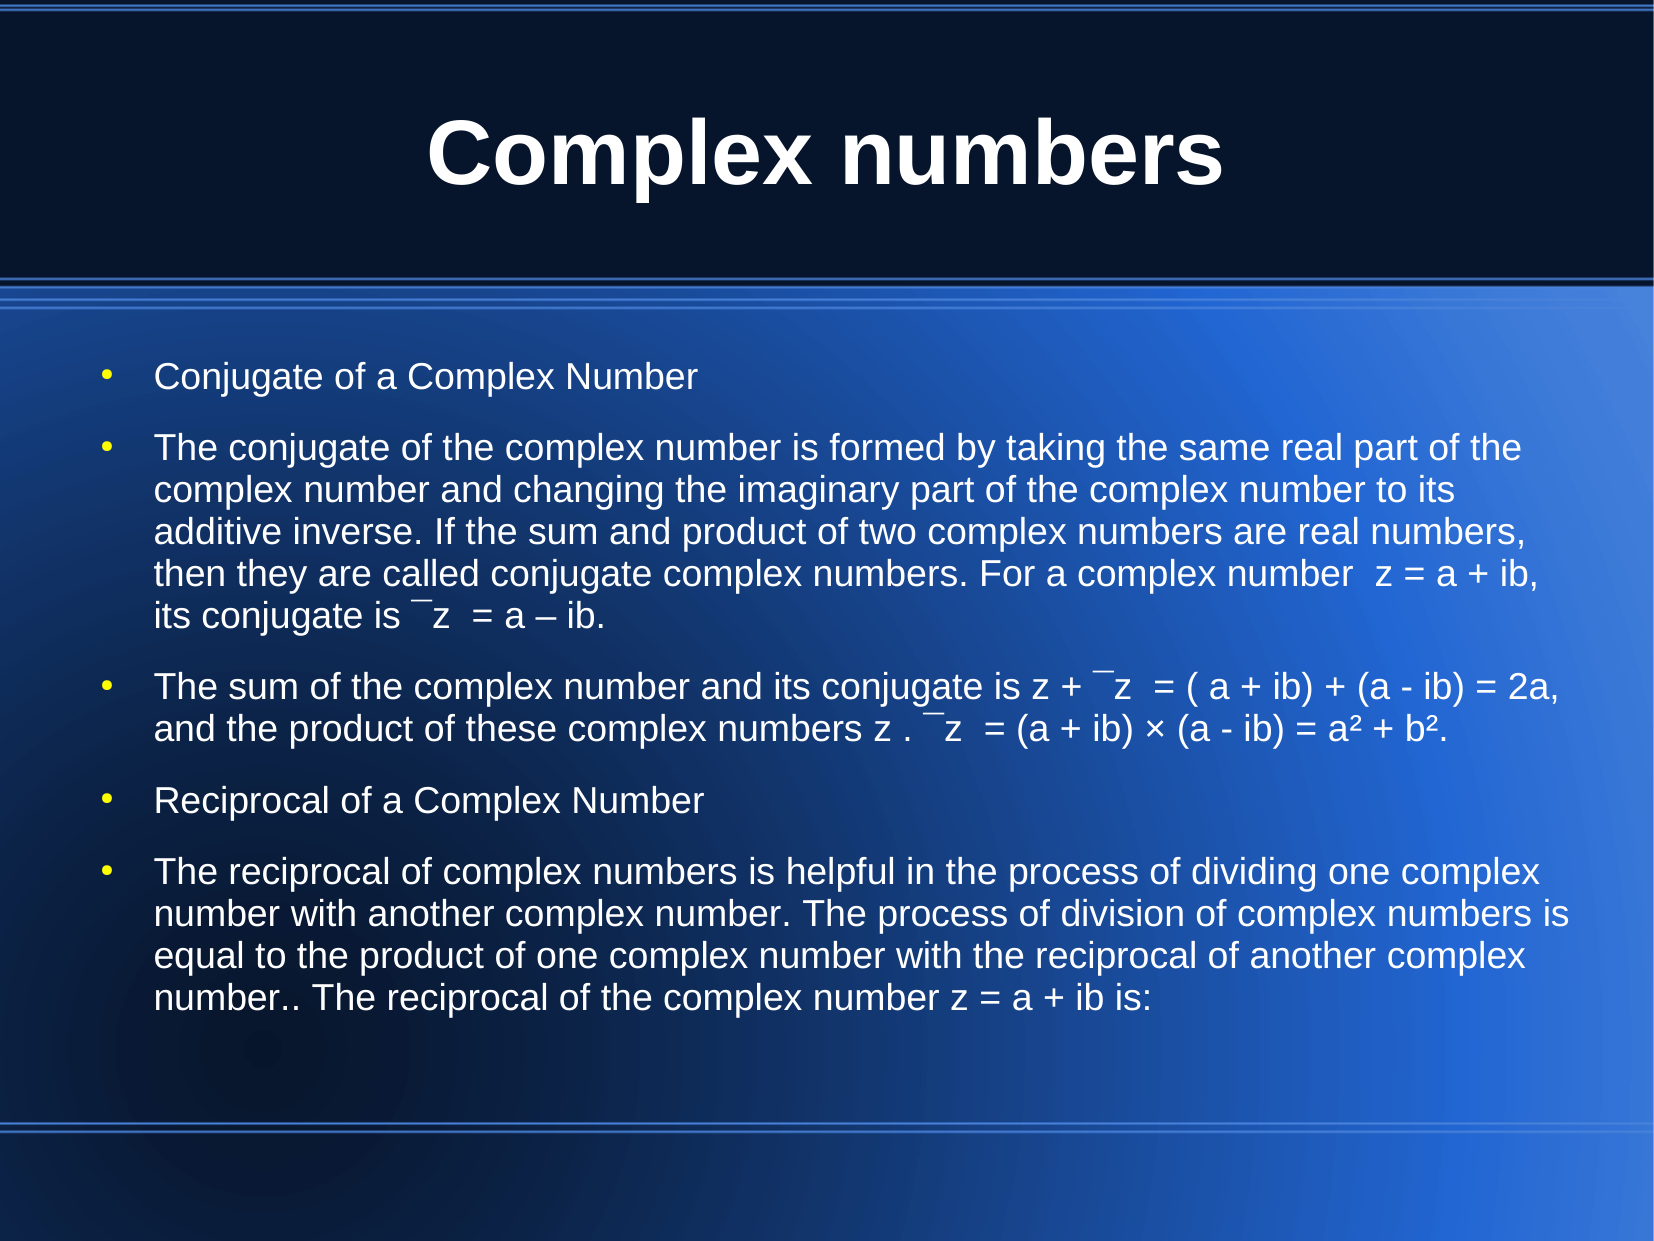

# Complex numbers
Conjugate of a Complex Number
The conjugate of the complex number is formed by taking the same real part of the complex number and changing the imaginary part of the complex number to its additive inverse. If the sum and product of two complex numbers are real numbers, then they are called conjugate complex numbers. For a complex number z = a + ib, its conjugate is ¯z = a – ib.
The sum of the complex number and its conjugate is z + ¯z = ( a + ib) + (a - ib) = 2a, and the product of these complex numbers z . ¯z = (a + ib) × (a - ib) = a² + b².
Reciprocal of a Complex Number
The reciprocal of complex numbers is helpful in the process of dividing one complex number with another complex number. The process of division of complex numbers is equal to the product of one complex number with the reciprocal of another complex number.. The reciprocal of the complex number z = a + ib is: